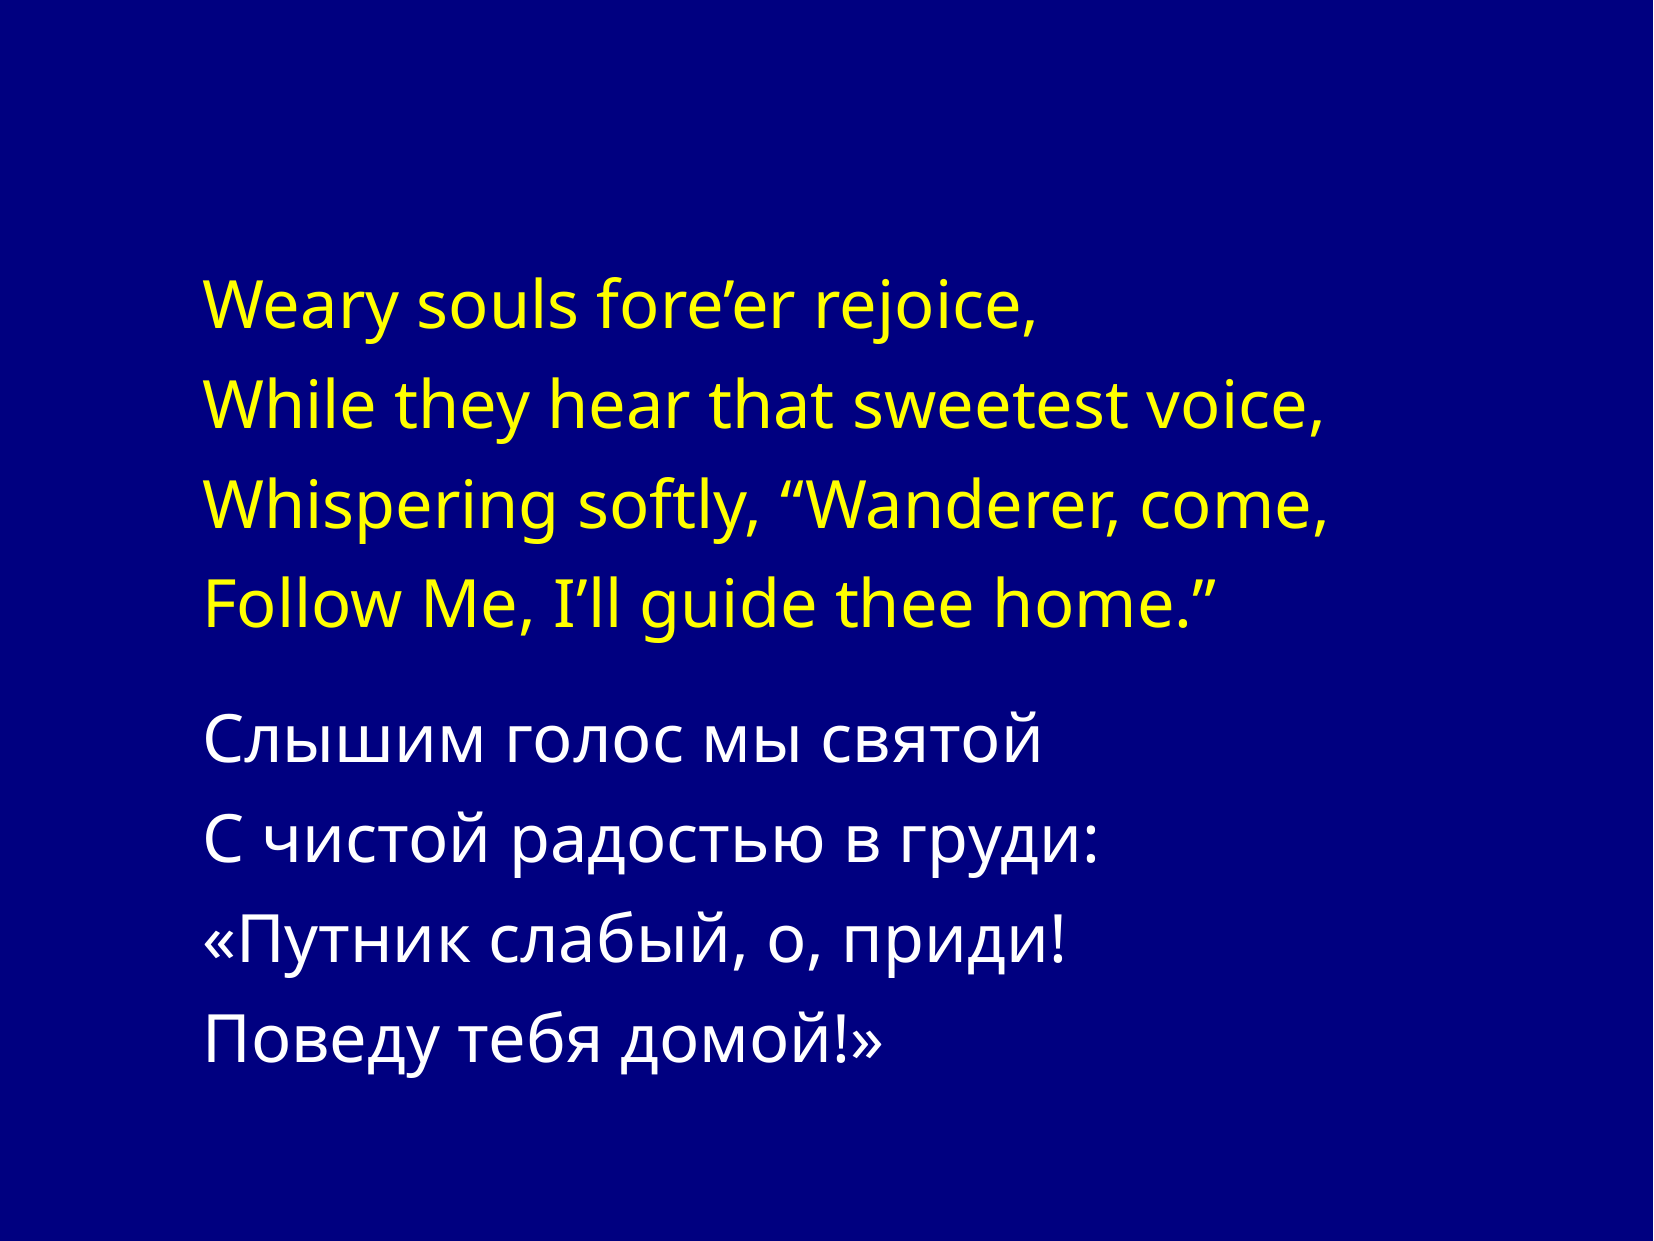

Weary souls fore’er rejoice,
	While they hear that sweetest voice,
	Whispering softly, “Wanderer, come,
	Follow Me, I’ll guide thee home.”
	Слышим голос мы святой
	С чистой радостью в груди:
	«Путник слабый, о, приди!
	Поведу тебя домой!»